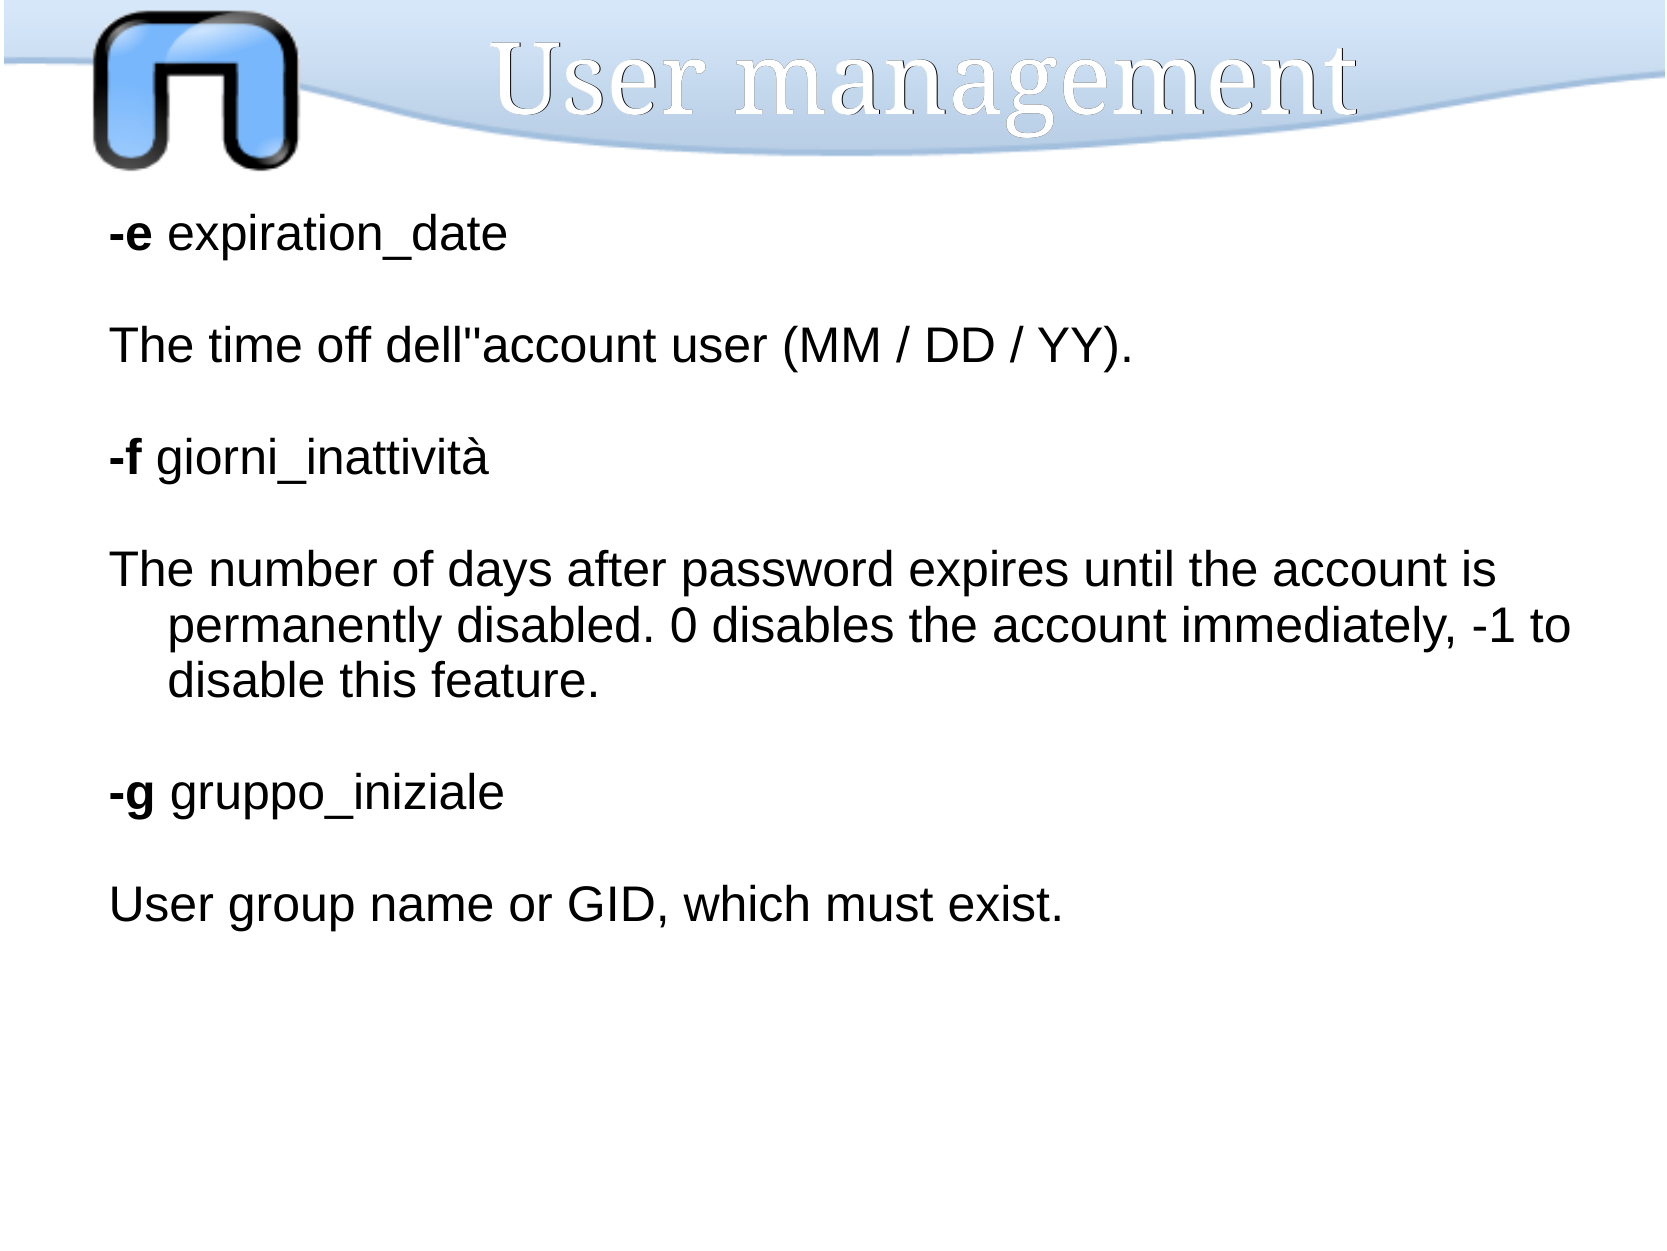

User management
# -e expiration_date
The time off dell''account user (MM / DD / YY).
-f giorni_inattività
The number of days after password expires until the account is permanently disabled. 0 disables the account immediately, -1 to disable this feature.
-g gruppo_iniziale
User group name or GID, which must exist.